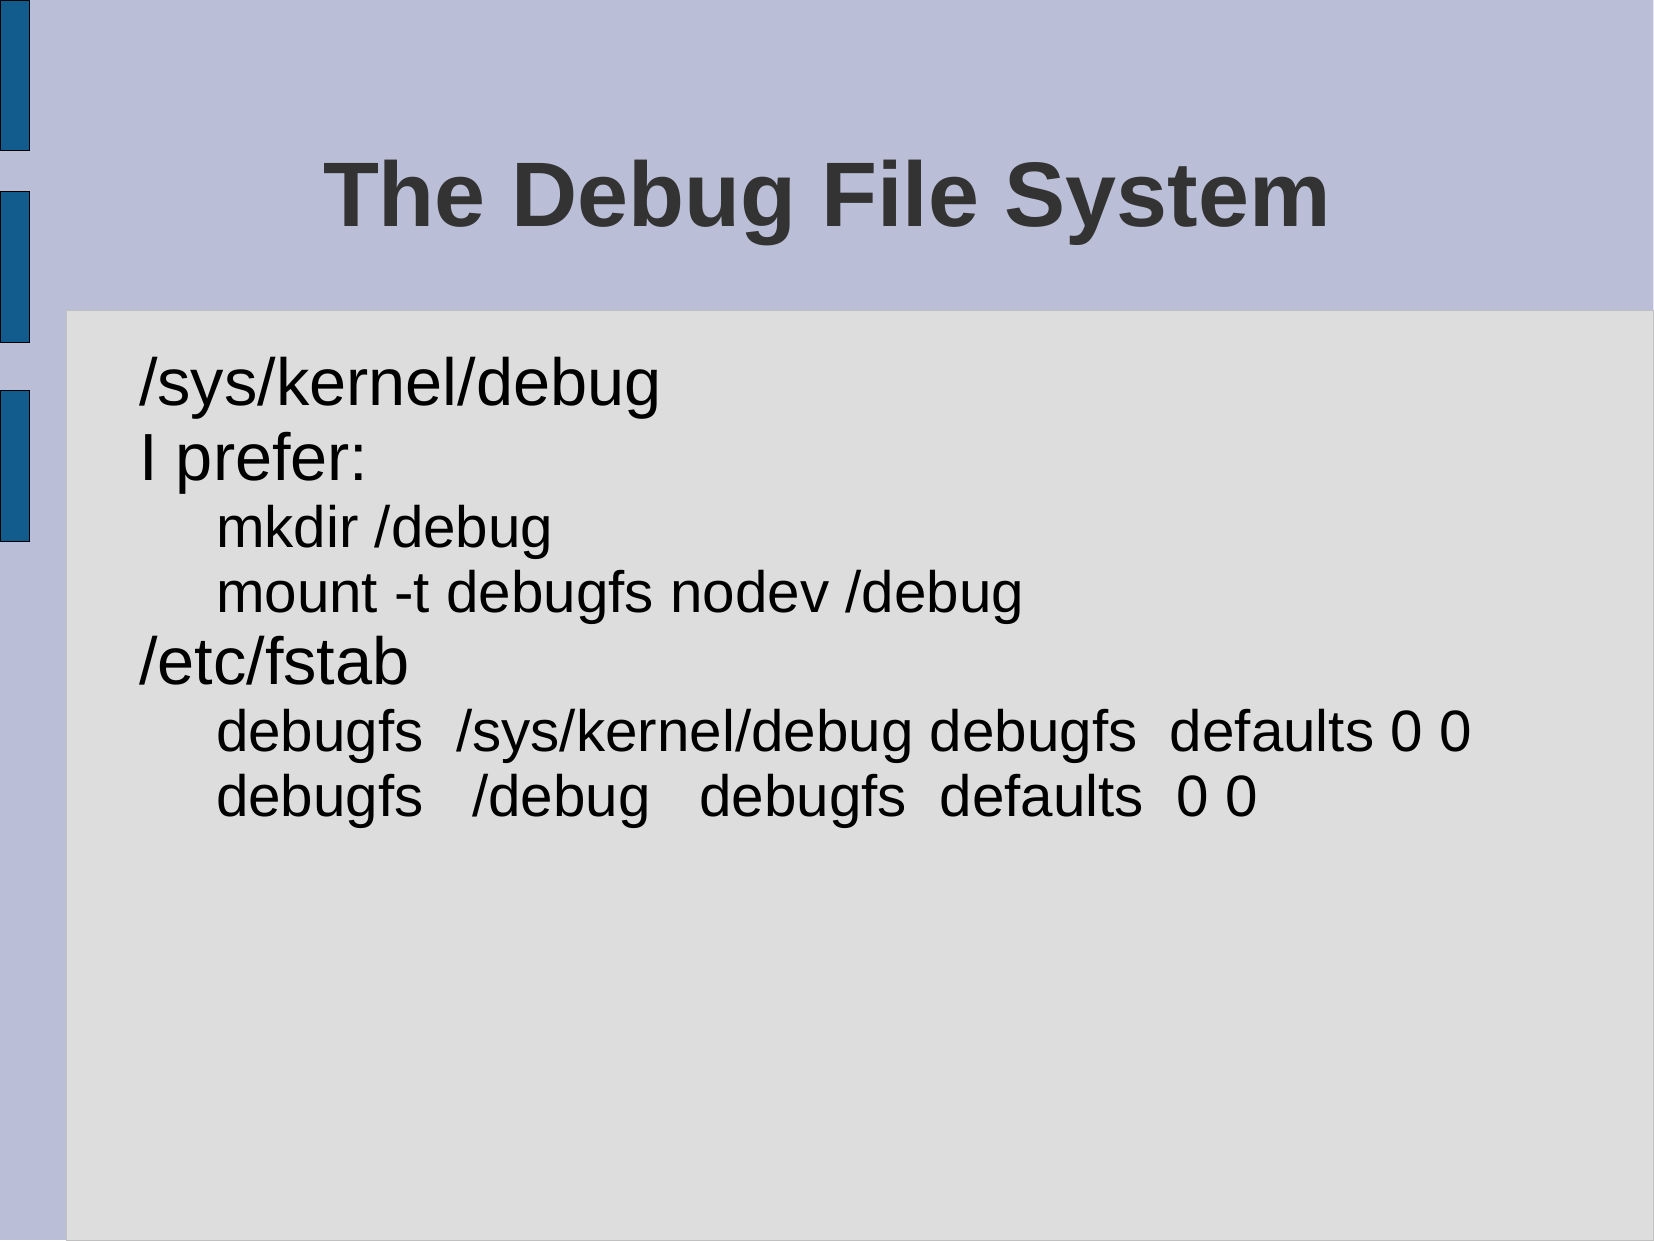

# The Debug File System
/sys/kernel/debug
I prefer:
mkdir /debug
mount -t debugfs nodev /debug
/etc/fstab
debugfs /sys/kernel/debug debugfs defaults 0 0
debugfs /debug debugfs defaults 0 0